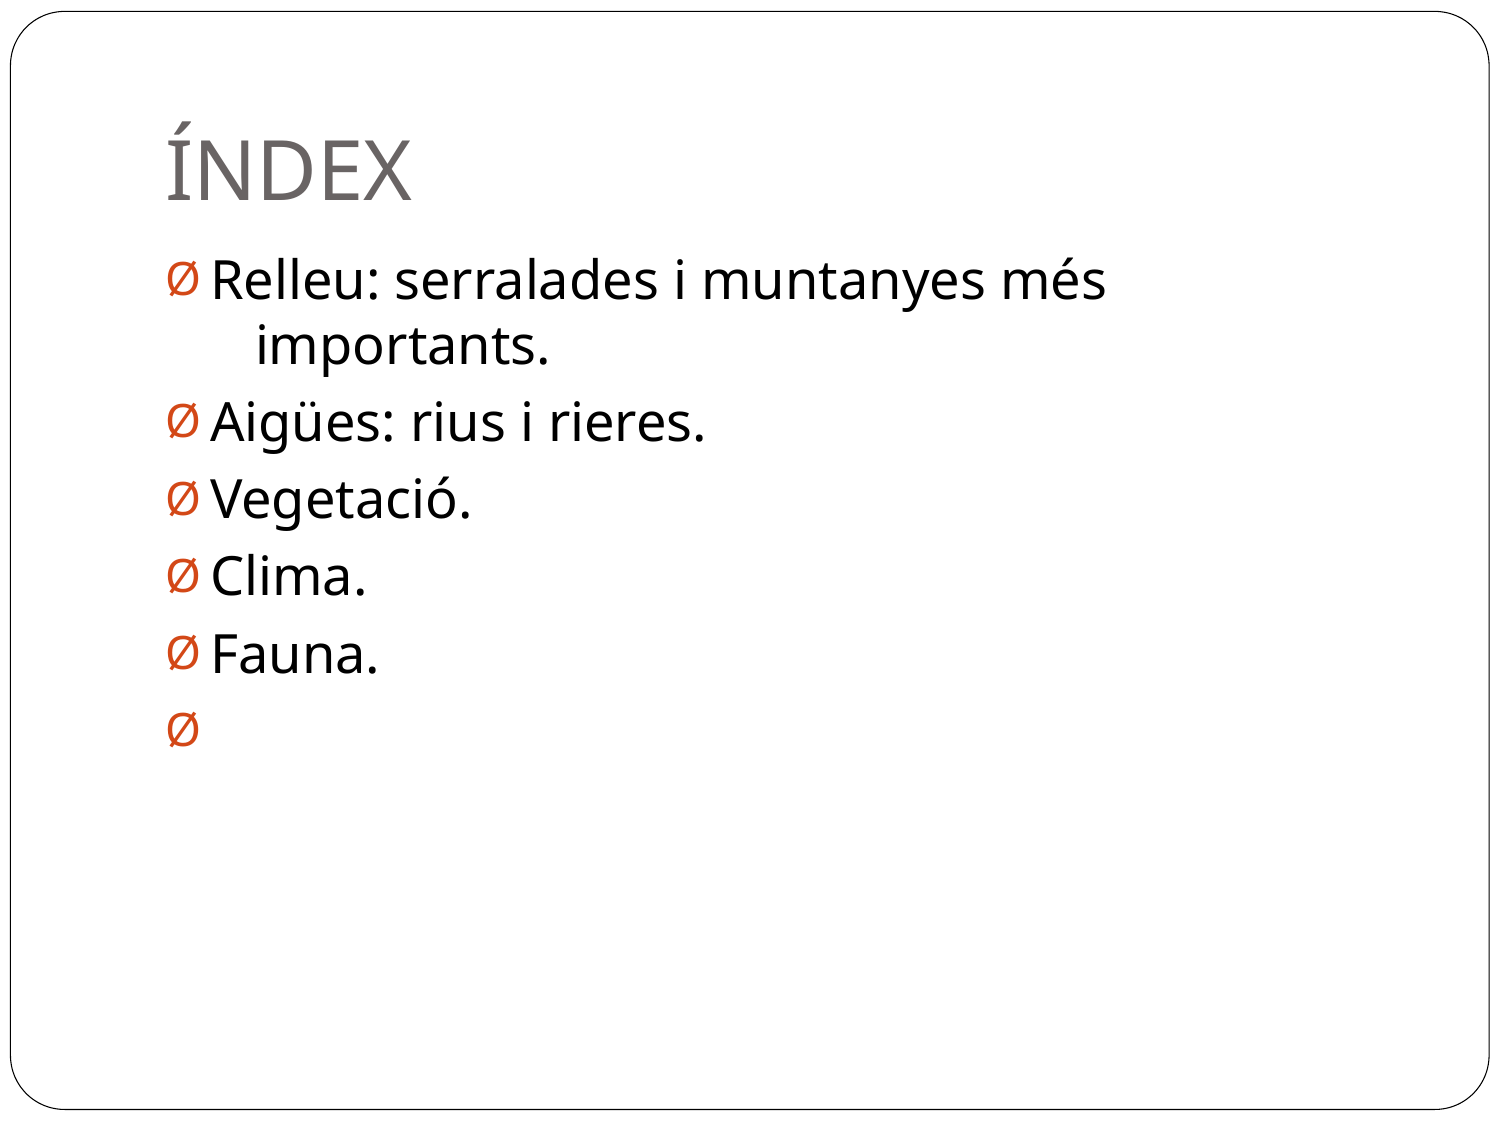

# ÍNDEX
Relleu: serralades i muntanyes més importants.
Aigües: rius i rieres.
Vegetació.
Clima.
Fauna.